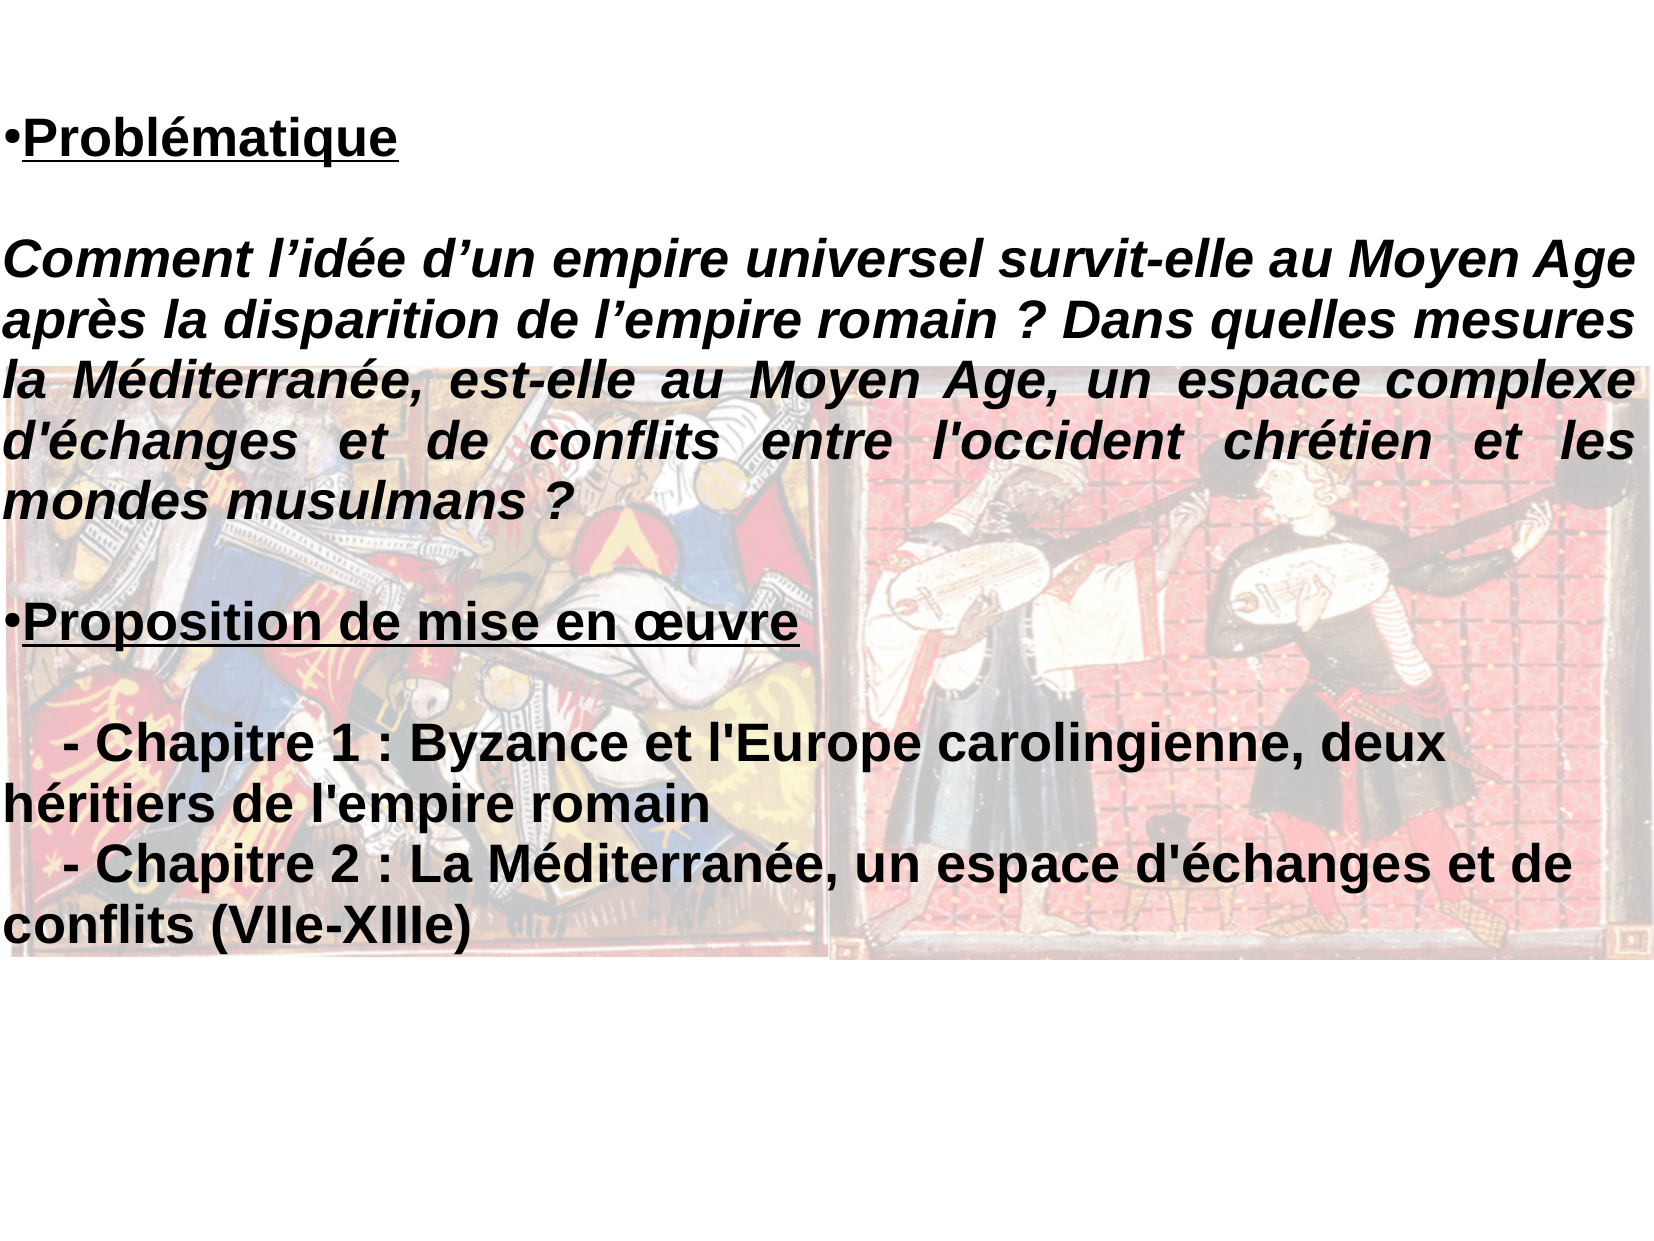

Problématique
Comment l’idée d’un empire universel survit-elle au Moyen Age après la disparition de l’empire romain ? Dans quelles mesures la Méditerranée, est-elle au Moyen Age, un espace complexe d'échanges et de conflits entre l'occident chrétien et les mondes musulmans ?
Proposition de mise en œuvre
 - Chapitre 1 : Byzance et l'Europe carolingienne, deux héritiers de l'empire romain
 - Chapitre 2 : La Méditerranée, un espace d'échanges et de conflits (VIIe-XIIIe)